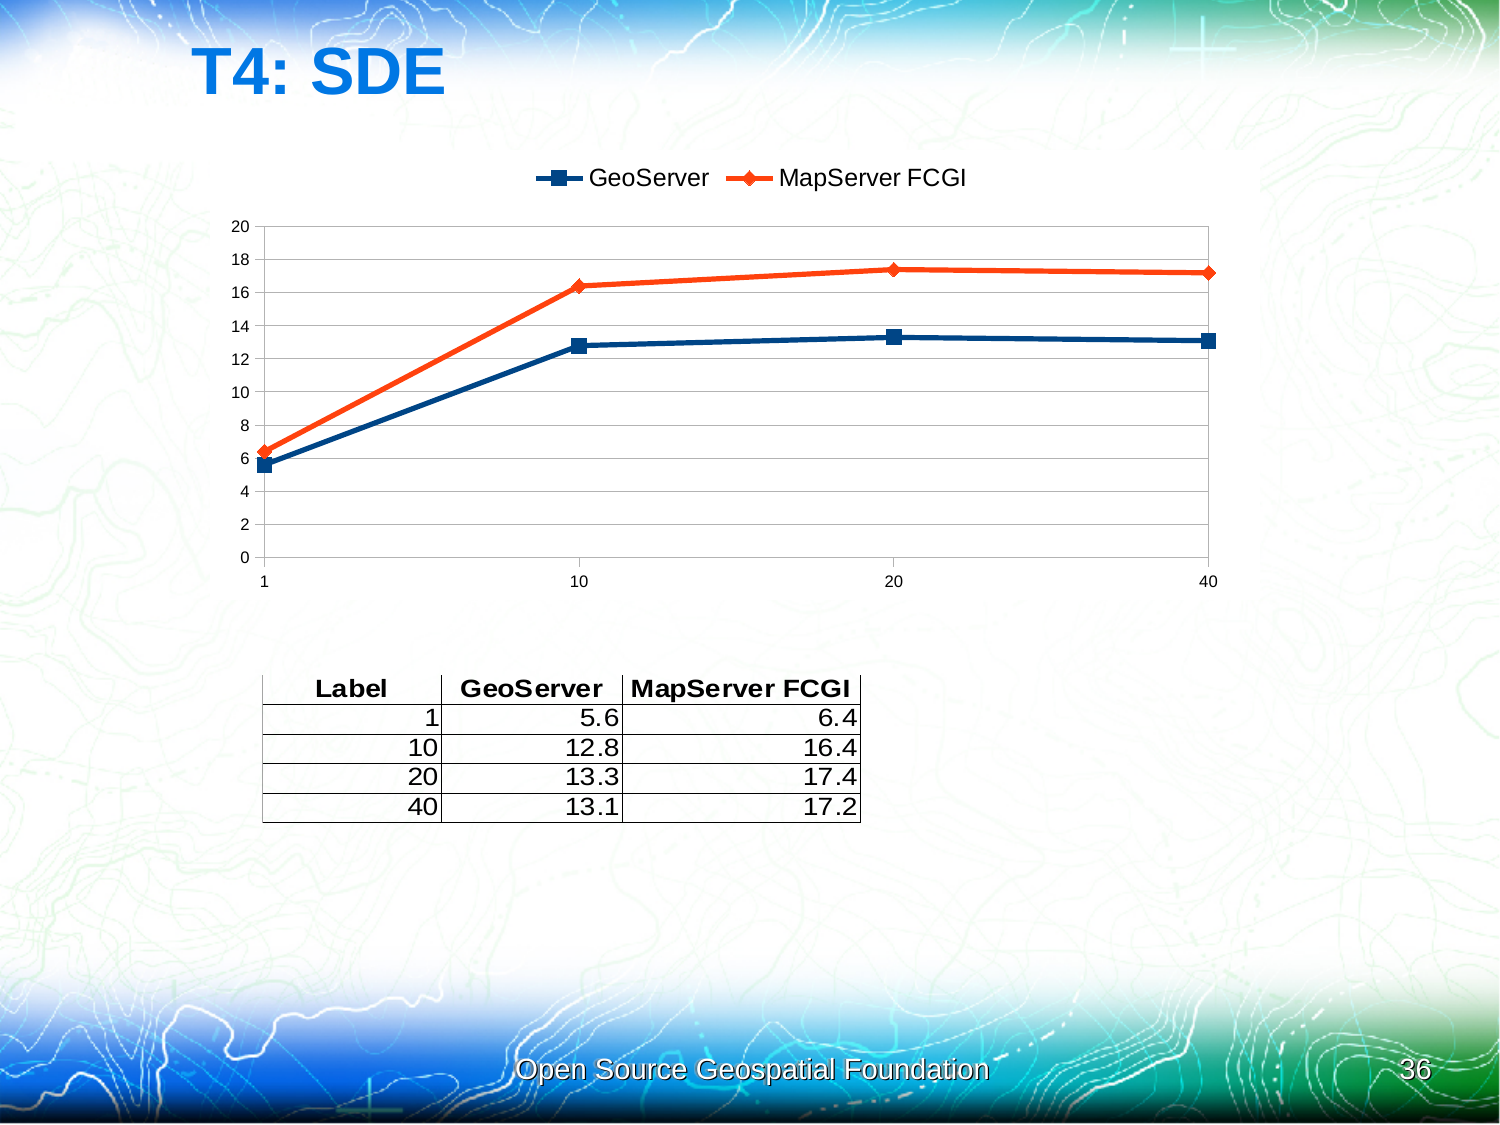

# T4: SDE
### Chart
| Category | GeoServer | MapServer FCGI |
|---|---|---|
| 1 | 5.6 | 6.4 |
| 10 | 12.8 | 16.4 |
| 20 | 13.3 | 17.4 |
| 40 | 13.1 | 17.2 |Open Source Geospatial Foundation
36